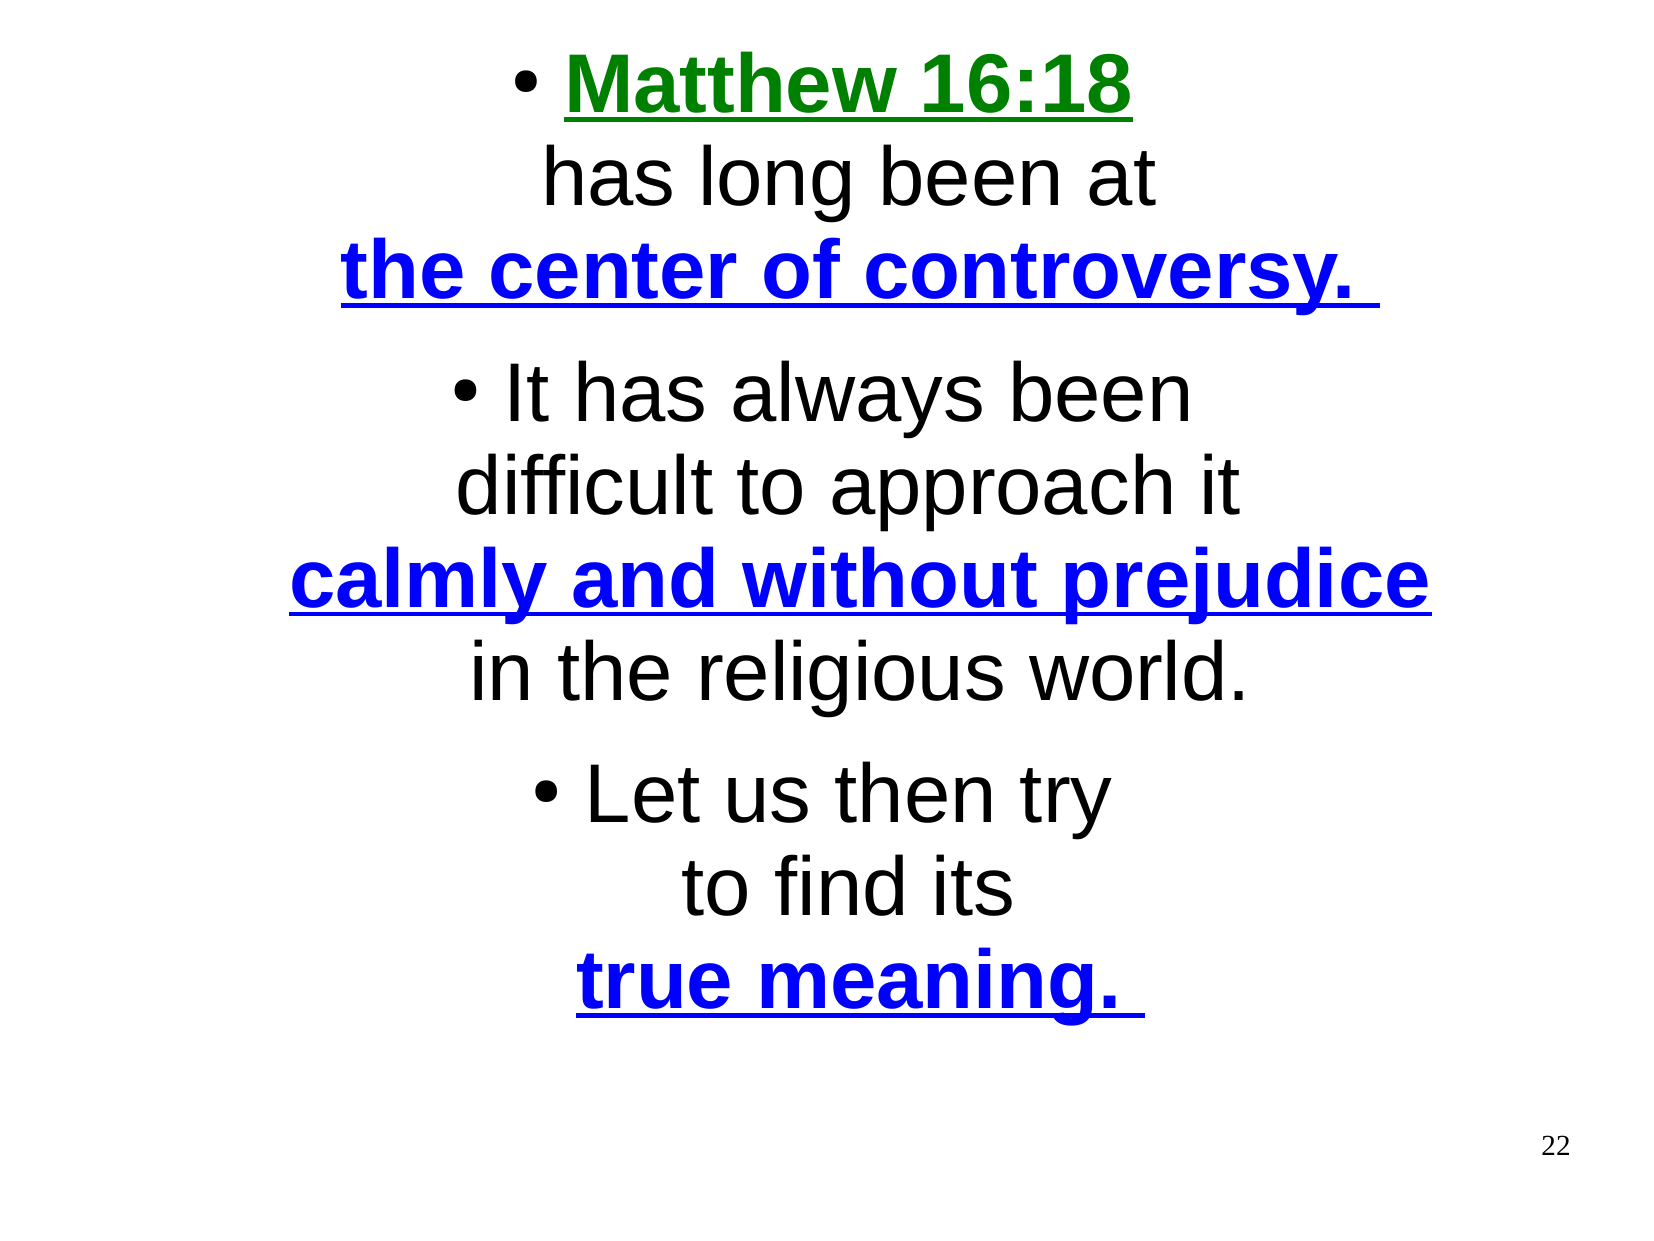

# Matthew 16:18 has long been at the center of controversy.
It has always been
difficult to approach it
calmly and without prejudice
in the religious world.
Let us then try
to find its
true meaning.
22